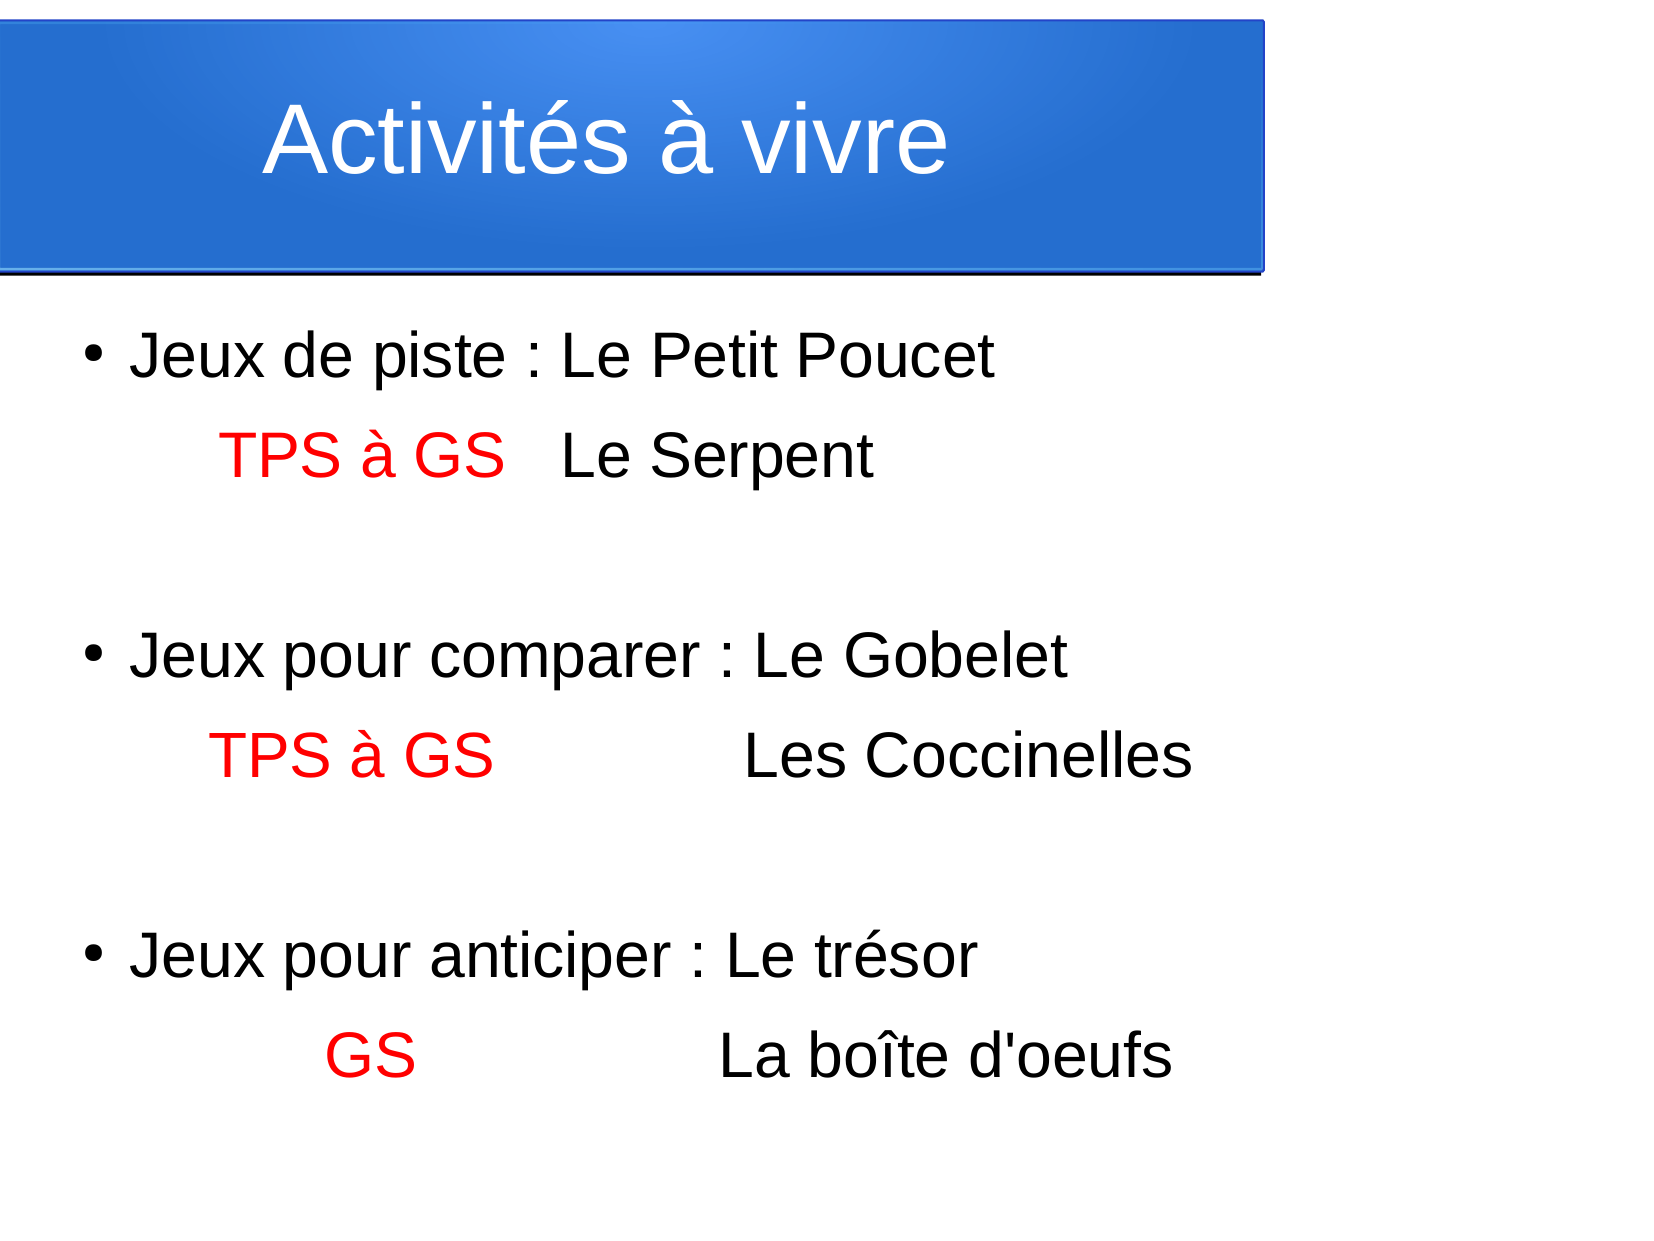

# Activités à vivre
Jeux de piste : Le Petit Poucet
 TPS à GS Le Serpent
Jeux pour comparer : Le Gobelet
 TPS à GS Les Coccinelles
Jeux pour anticiper : Le trésor
 GS La boîte d'oeufs